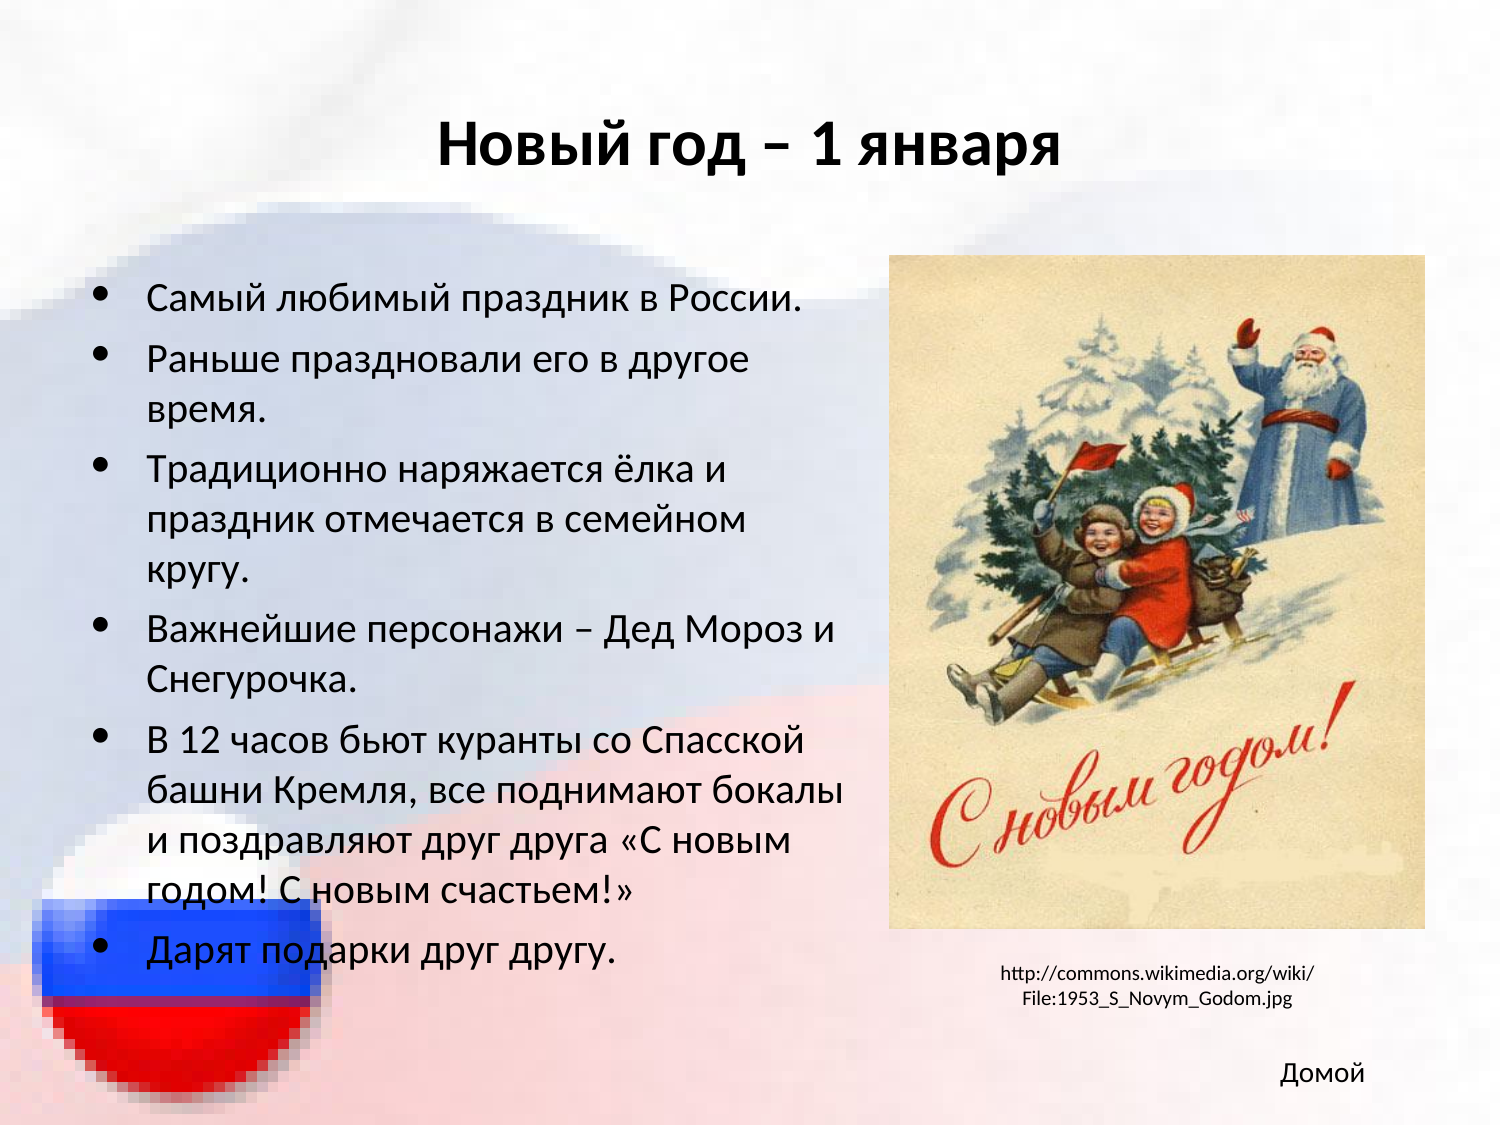

# Новый год – 1 января
Самый любимый праздник в России.
Раньше праздновали его в другое время.
Традиционно наряжается ёлка и праздник отмечается в семейном кругу.
Важнейшие персонажи – Дед Мороз и Снегурочка.
В 12 часов бьют куранты со Спасской башни Кремля, все поднимают бокалы и поздравляют друг друга «С новым годом! С новым счастьем!»
Дарят подарки друг другу.
http://commons.wikimedia.org/wiki/File:1953_S_Novym_Godom.jpg
Домой